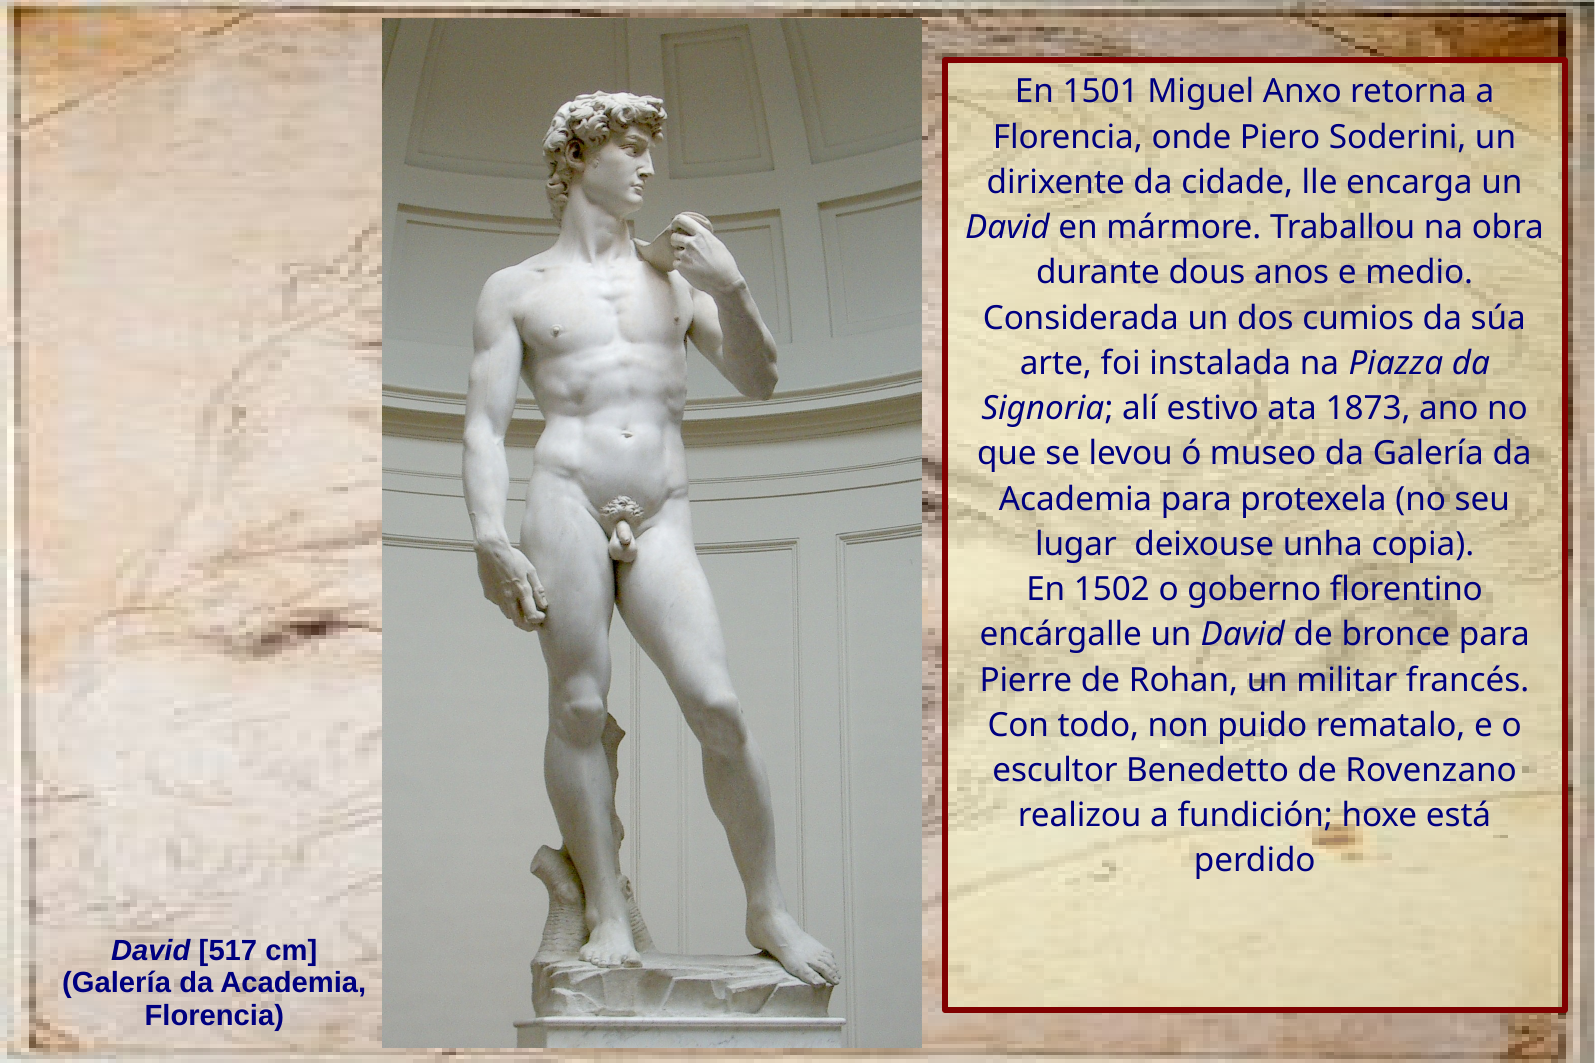

En 1501 Miguel Anxo retorna a Florencia, onde Piero Soderini, un dirixente da cidade, lle encarga un David en mármore. Traballou na obra durante dous anos e medio. Considerada un dos cumios da súa arte, foi instalada na Piazza da Signoria; alí estivo ata 1873, ano no que se levou ó museo da Galería da Academia para protexela (no seu lugar deixouse unha copia).
En 1502 o goberno florentino encárgalle un David de bronce para Pierre de Rohan, un militar francés. Con todo, non puido rematalo, e o escultor Benedetto de Rovenzano realizou a fundición; hoxe está perdido
David [517 cm]
(Galería da Academia,
Florencia)